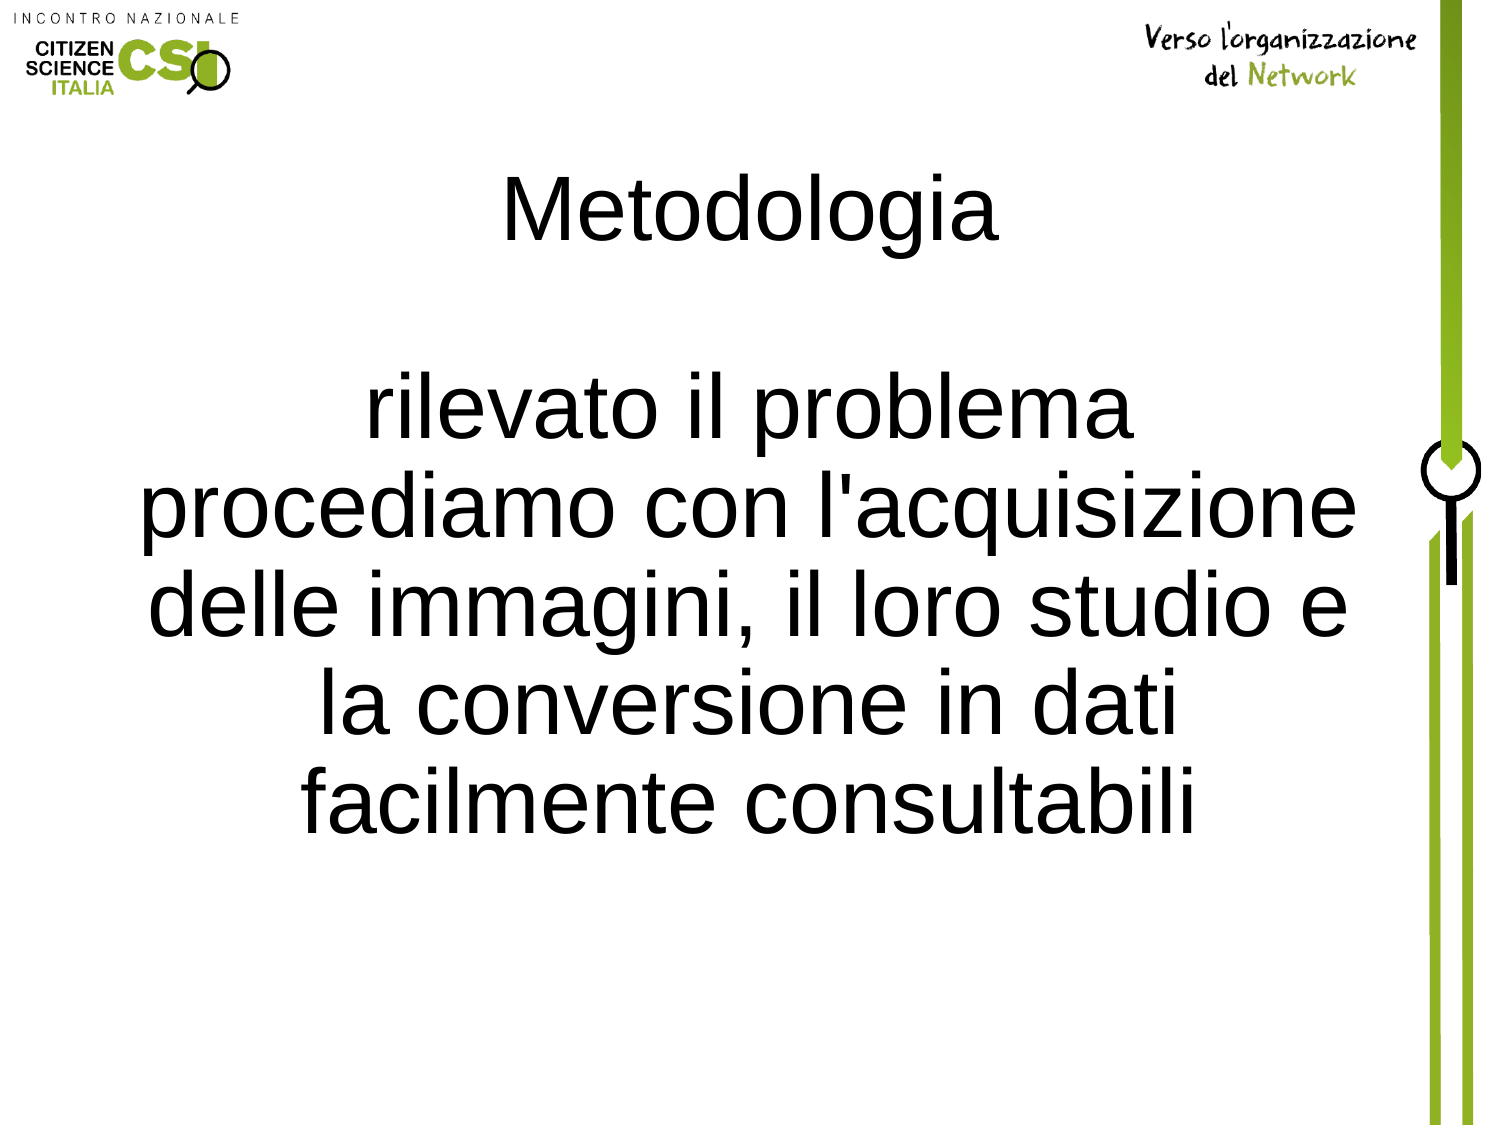

# Metodologia rilevato il problema procediamo con l'acquisizione delle immagini, il loro studio e la conversione in dati facilmente consultabili